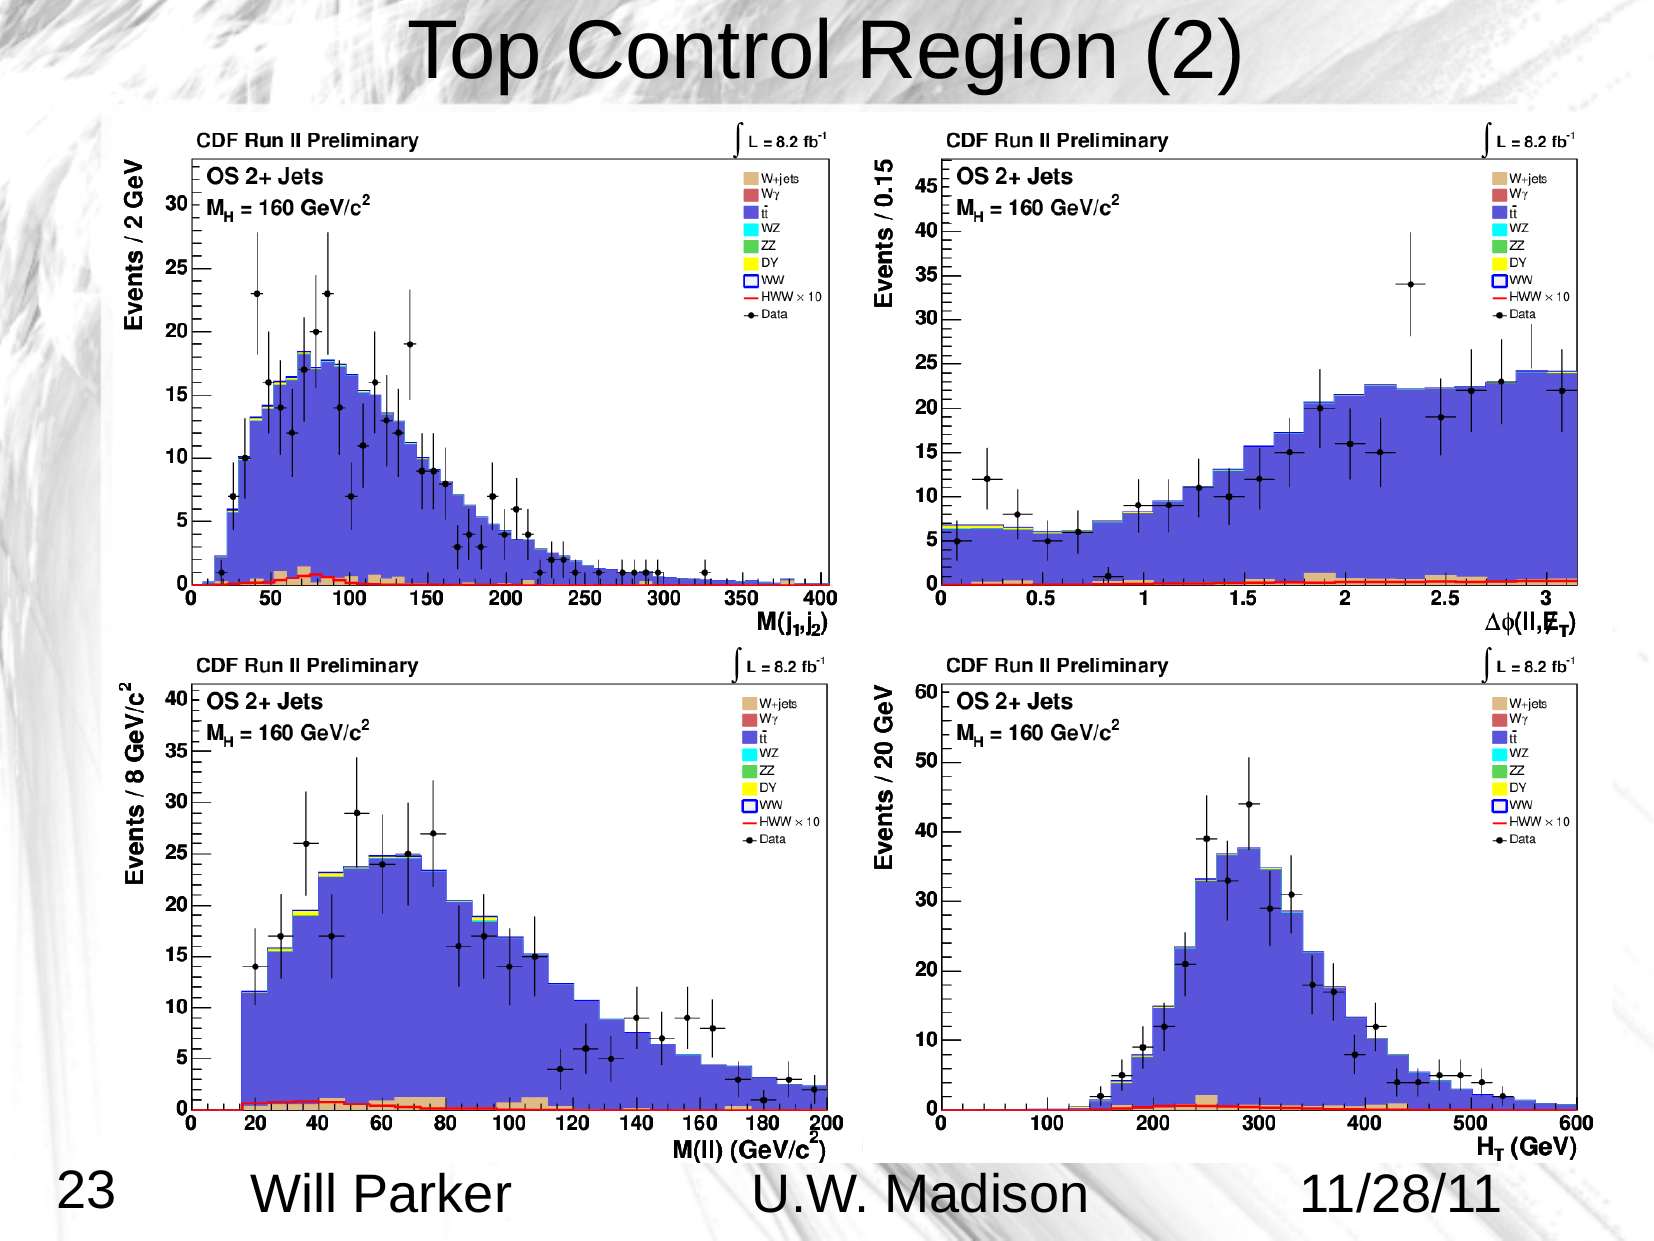

# Top Control Region (2)
23
 Will Parker U.W. Madison 11/28/11